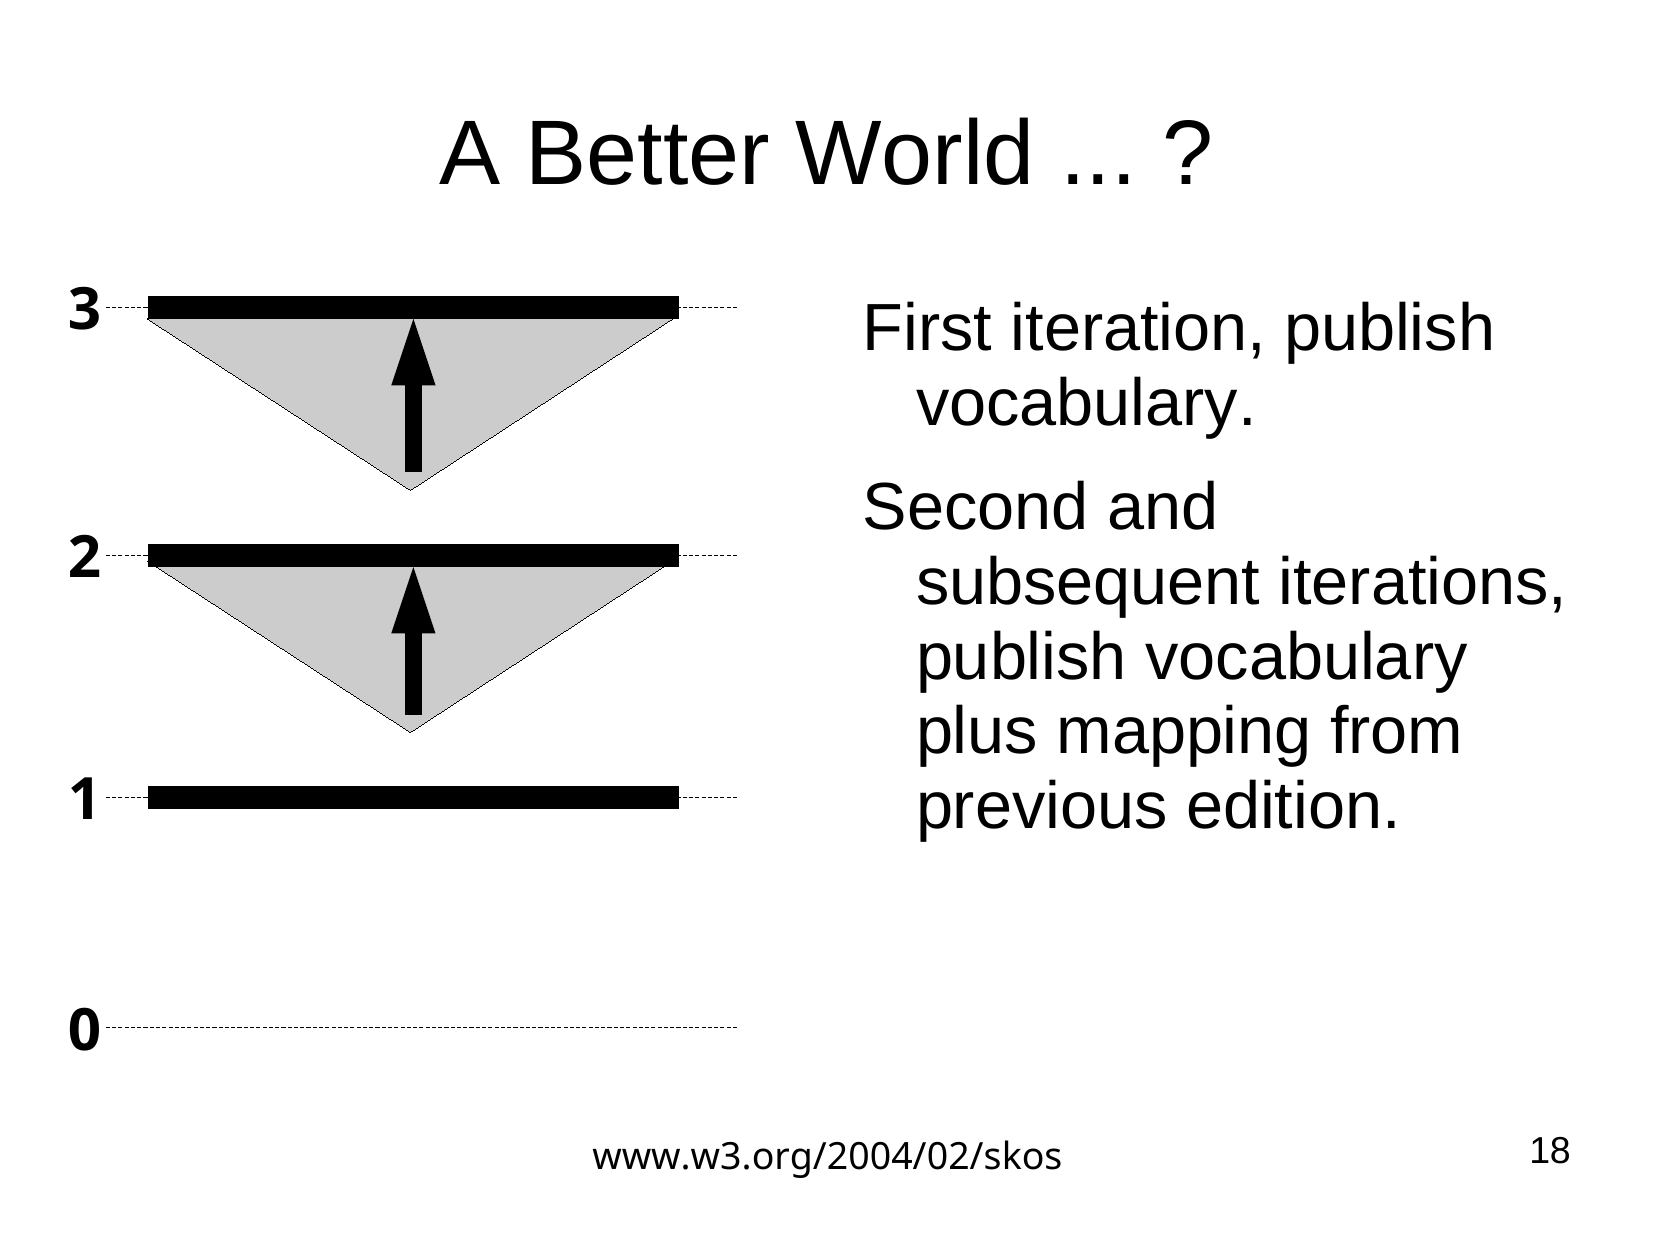

# A Better World ... ?
3
First iteration, publish vocabulary.
Second and subsequent iterations, publish vocabulary plus mapping from previous edition.
2
1
0
www.w3.org/2004/02/skos
18